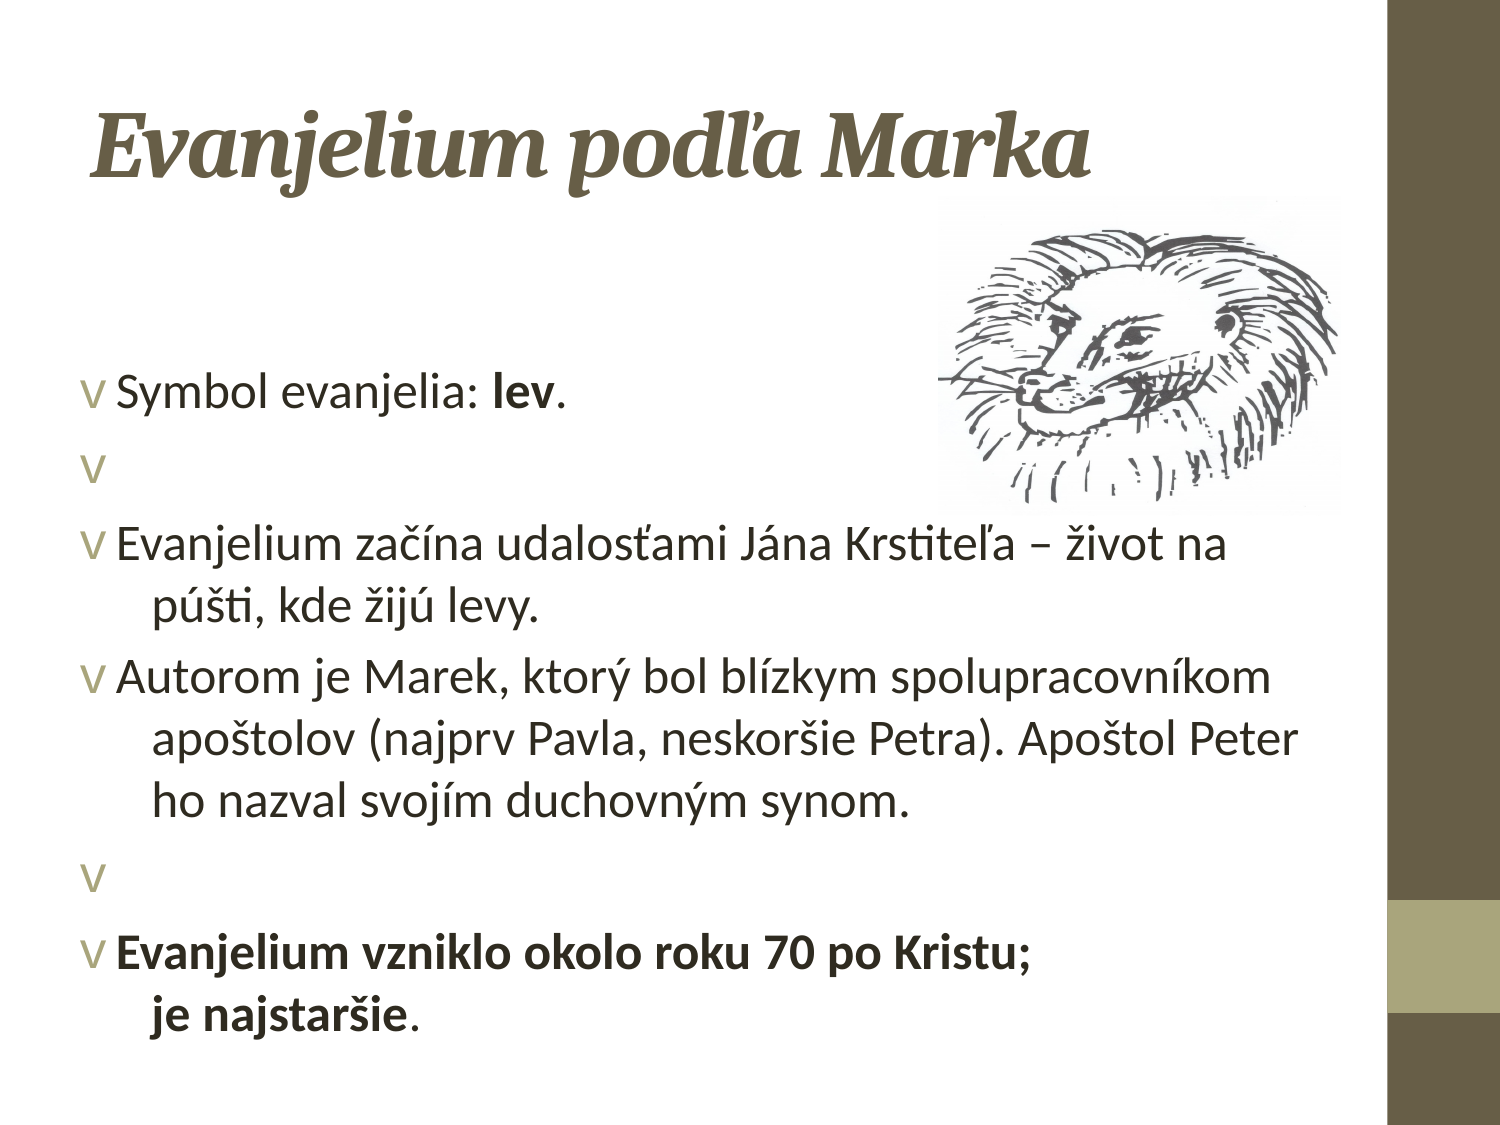

# Evanjelium podľa Marka
Symbol evanjelia: lev.
Evanjelium začína udalosťami Jána Krstiteľa – život na púšti, kde žijú levy.
Autorom je Marek, ktorý bol blízkym spolupracovníkom apoštolov (najprv Pavla, neskoršie Petra). Apoštol Peter ho nazval svojím duchovným synom.
Evanjelium vzniklo okolo roku 70 po Kristu;
je najstaršie.